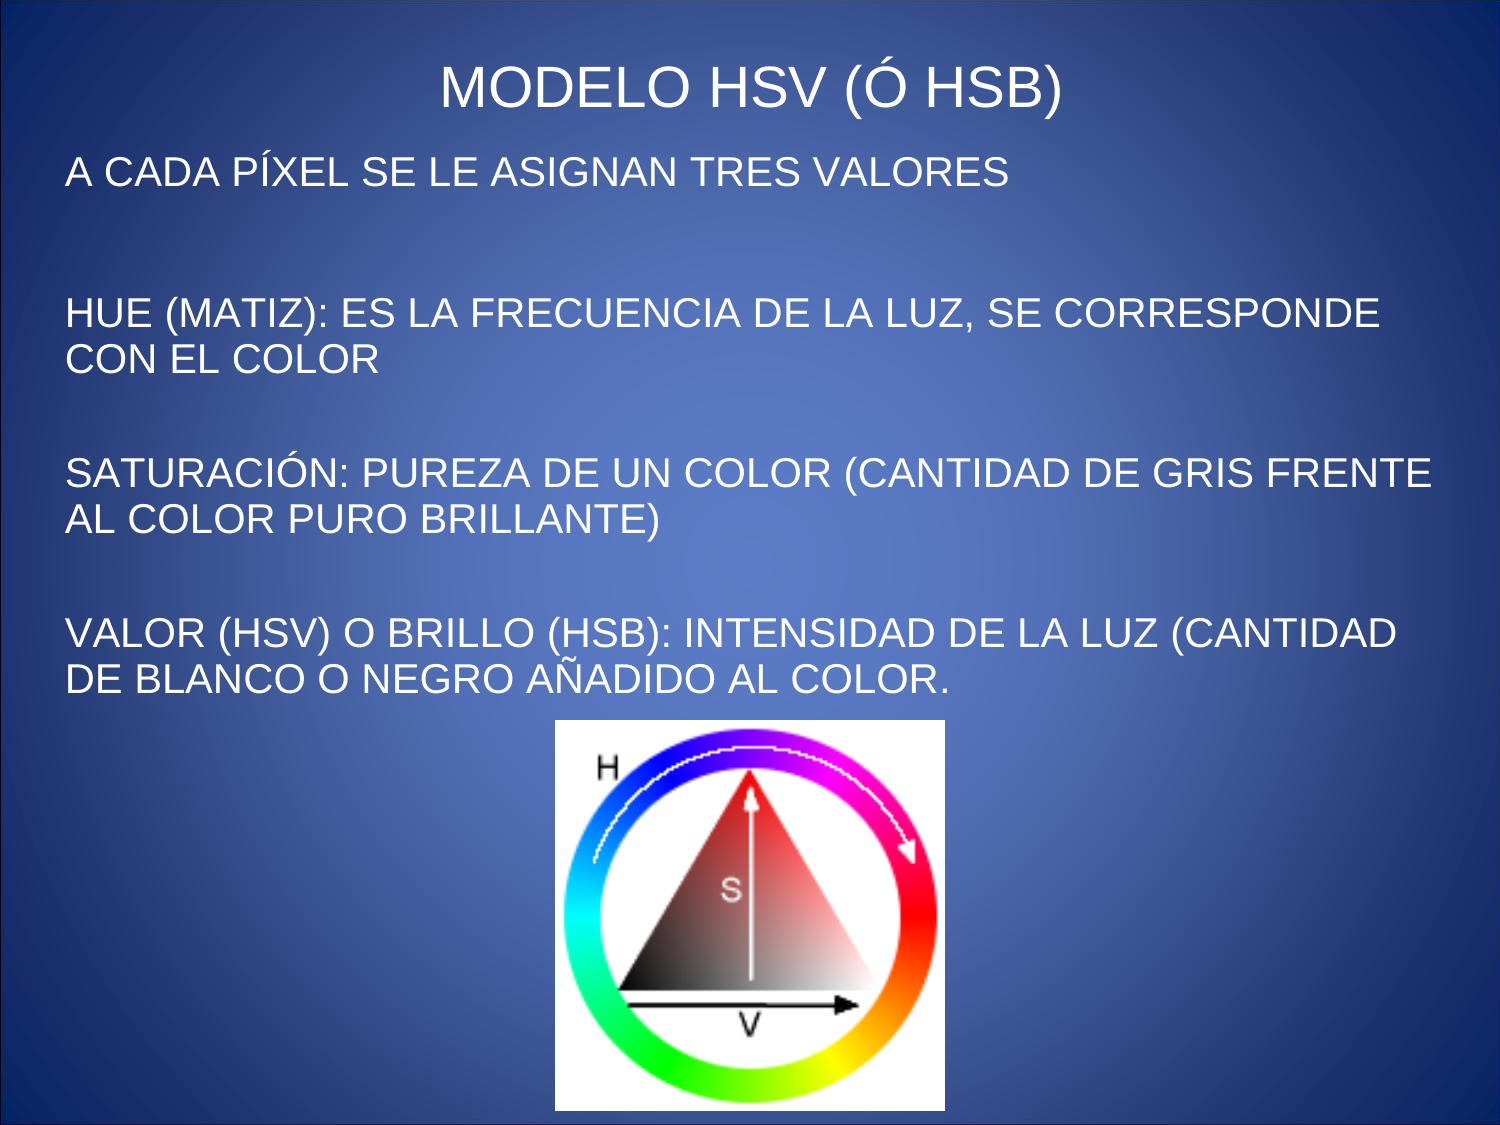

# MODELO HSV (Ó HSB)
A CADA PÍXEL SE LE ASIGNAN TRES VALORES
HUE (MATIZ): ES LA FRECUENCIA DE LA LUZ, SE CORRESPONDE CON EL COLOR
SATURACIÓN: PUREZA DE UN COLOR (CANTIDAD DE GRIS FRENTE AL COLOR PURO BRILLANTE)
VALOR (HSV) O BRILLO (HSB): INTENSIDAD DE LA LUZ (CANTIDAD DE BLANCO O NEGRO AÑADIDO AL COLOR.